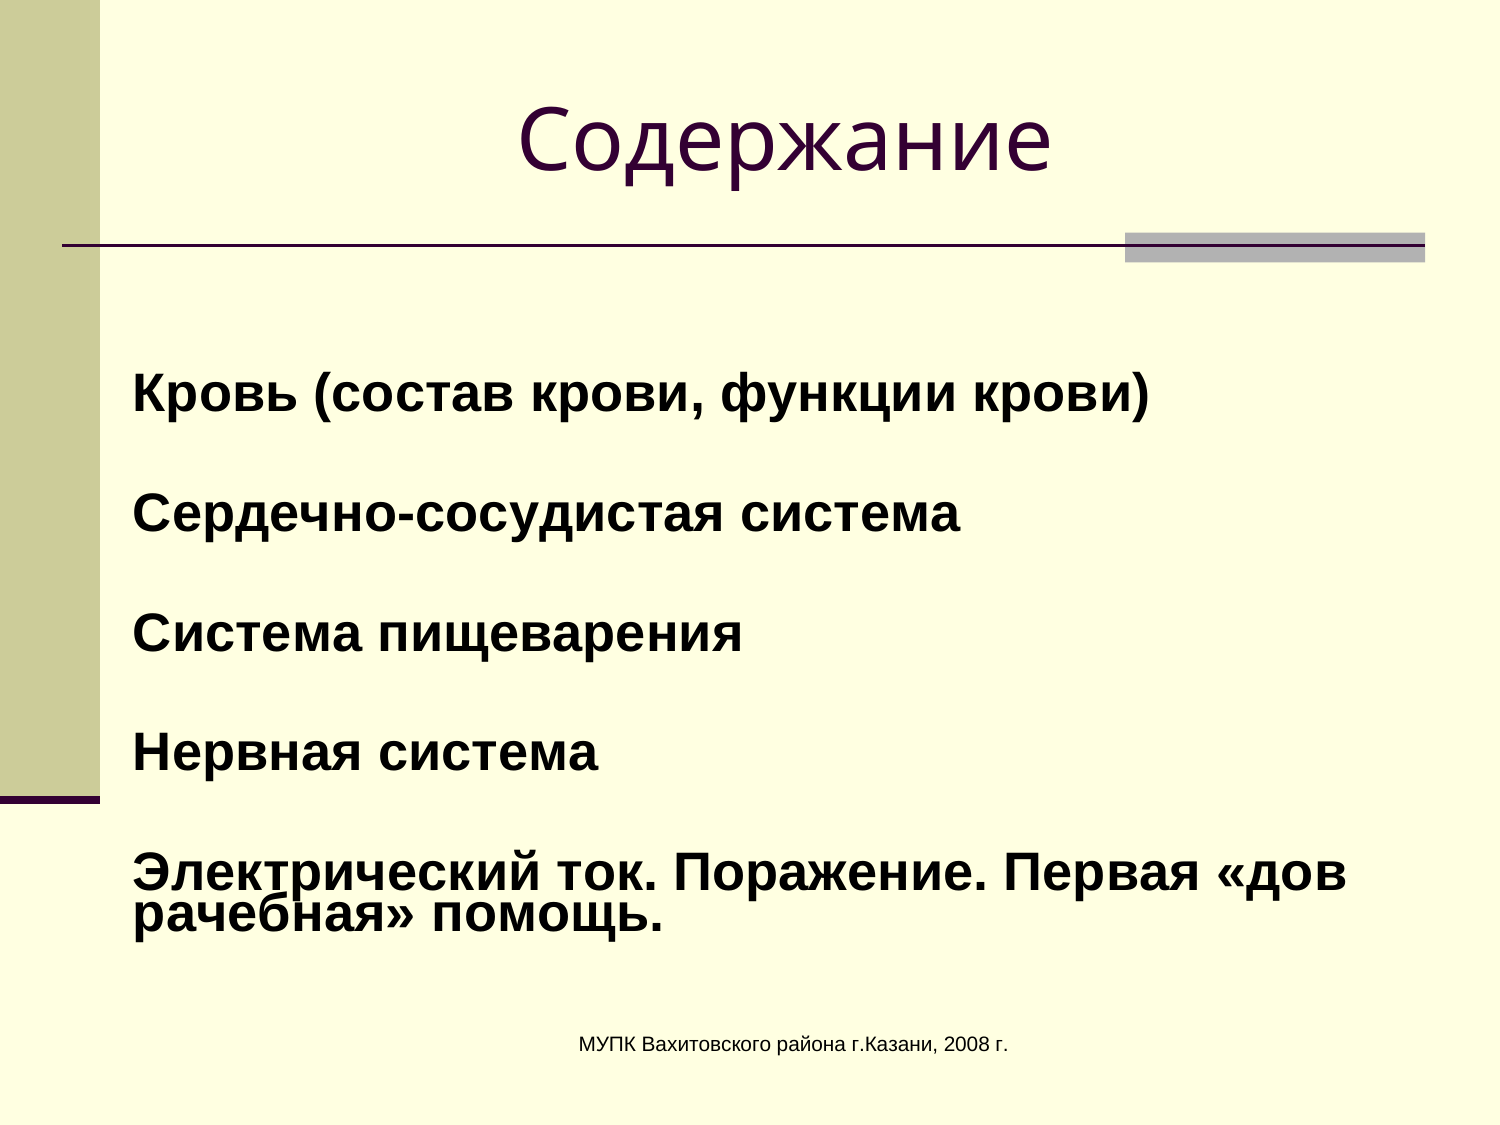

# Содержание
Кровь (состав крови, функции крови)
Сердечно-сосудистая система
Система пищеварения
Нервная система
Электрический ток. Поражение. Первая «доврачебная» помощь.
МУПК Вахитовского района г.Казани, 2008 г.